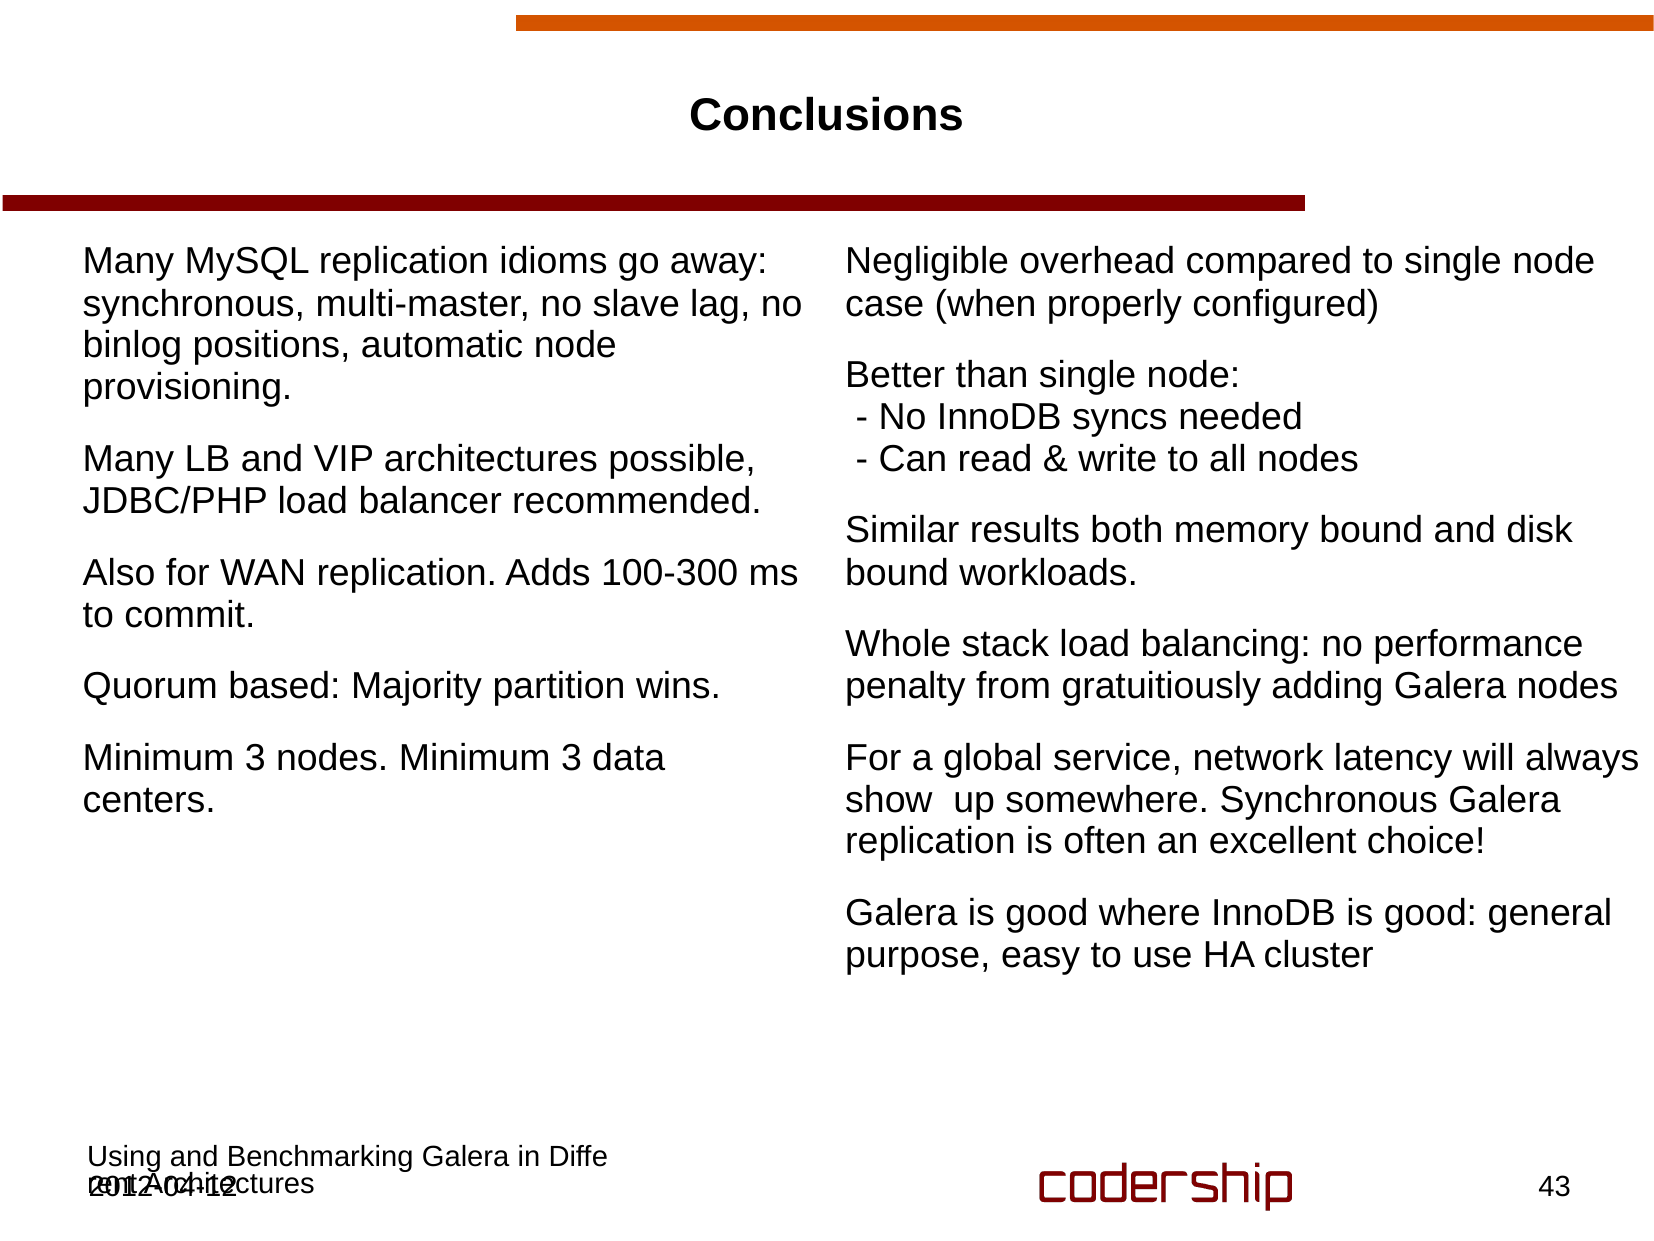

# Conclusions
Many MySQL replication idioms go away: synchronous, multi-master, no slave lag, no binlog positions, automatic node provisioning.
Many LB and VIP architectures possible, JDBC/PHP load balancer recommended.
Also for WAN replication. Adds 100-300 ms to commit.
Quorum based: Majority partition wins.
Minimum 3 nodes. Minimum 3 data centers.
Negligible overhead compared to single node case (when properly configured)
Better than single node:
 - No InnoDB syncs needed
 - Can read & write to all nodes
Similar results both memory bound and disk bound workloads.
Whole stack load balancing: no performance penalty from gratuitiously adding Galera nodes
For a global service, network latency will always show up somewhere. Synchronous Galera replication is often an excellent choice!
Galera is good where InnoDB is good: general purpose, easy to use HA cluster
Using and Benchmarking Galera in Different Architectures
2012-04-12
43